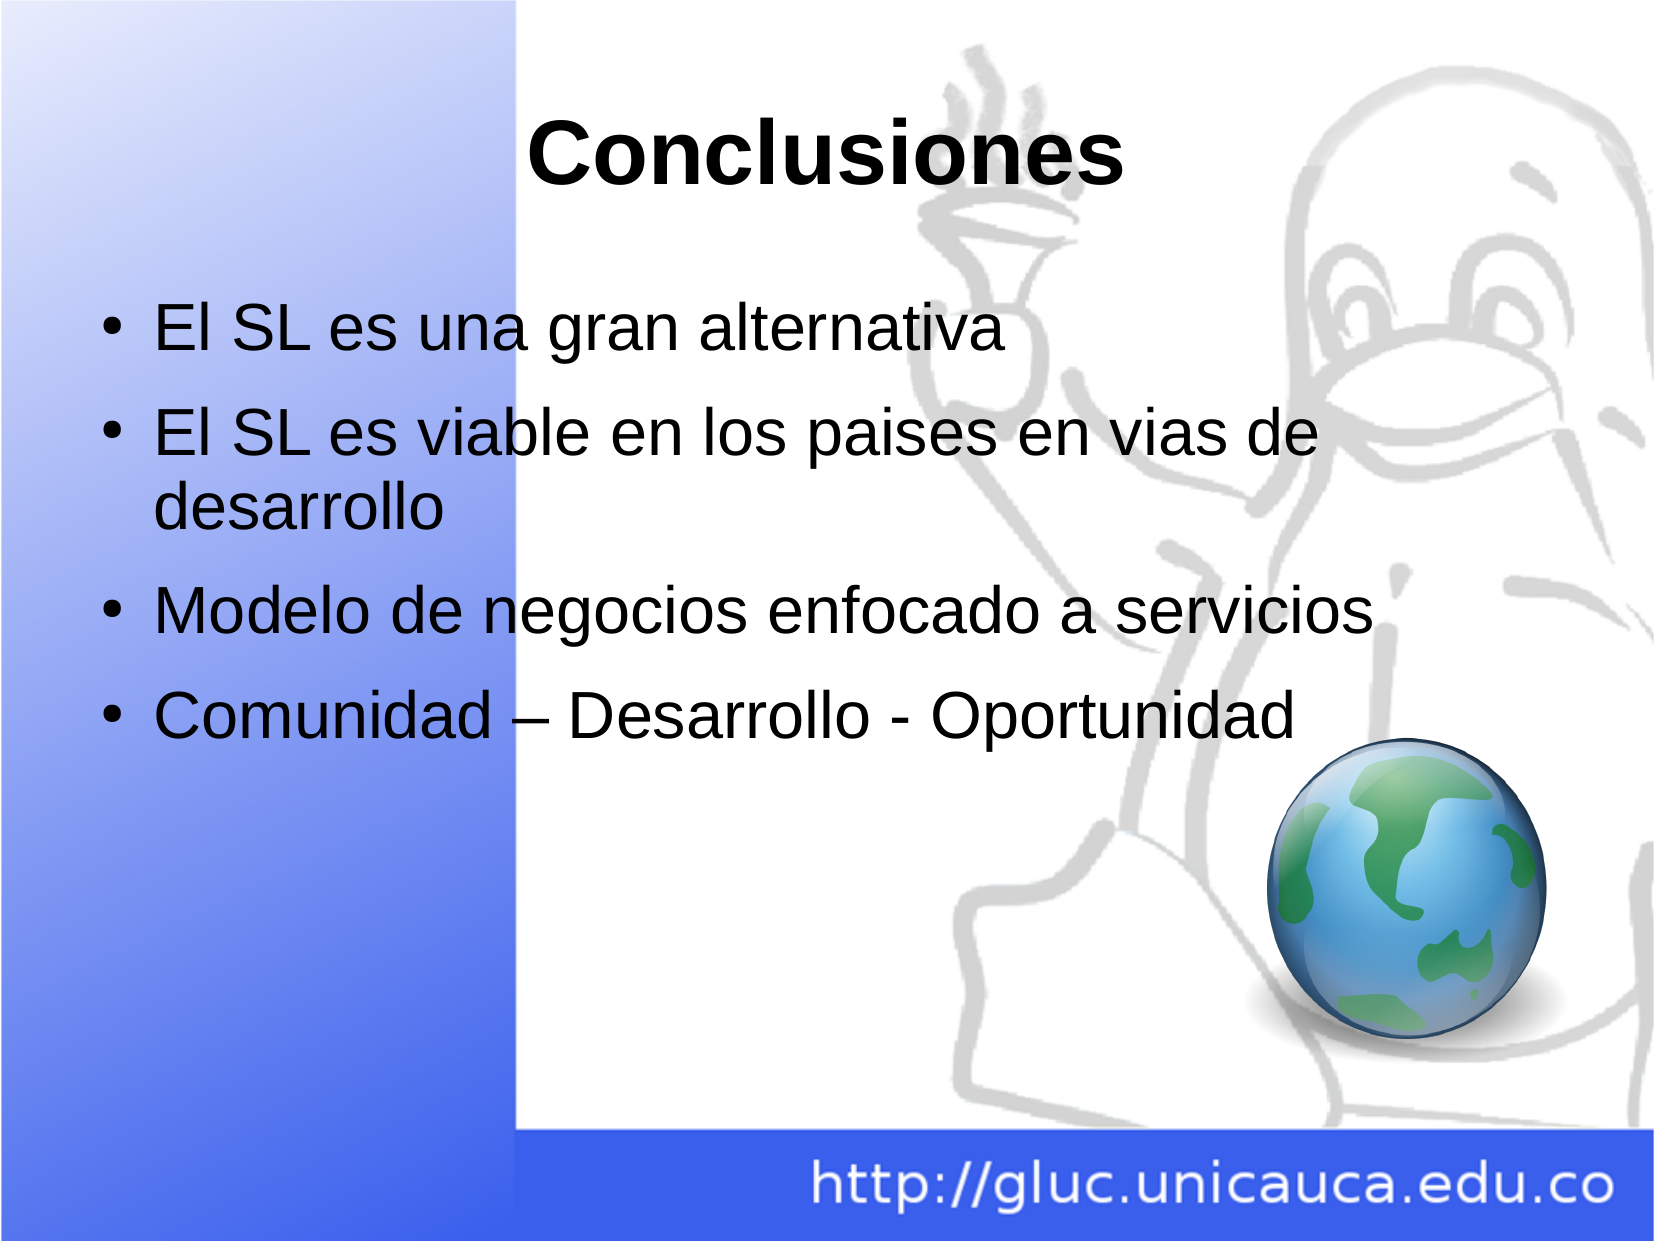

# Conclusiones
El SL es una gran alternativa
El SL es viable en los paises en vias de desarrollo
Modelo de negocios enfocado a servicios
Comunidad – Desarrollo - Oportunidad